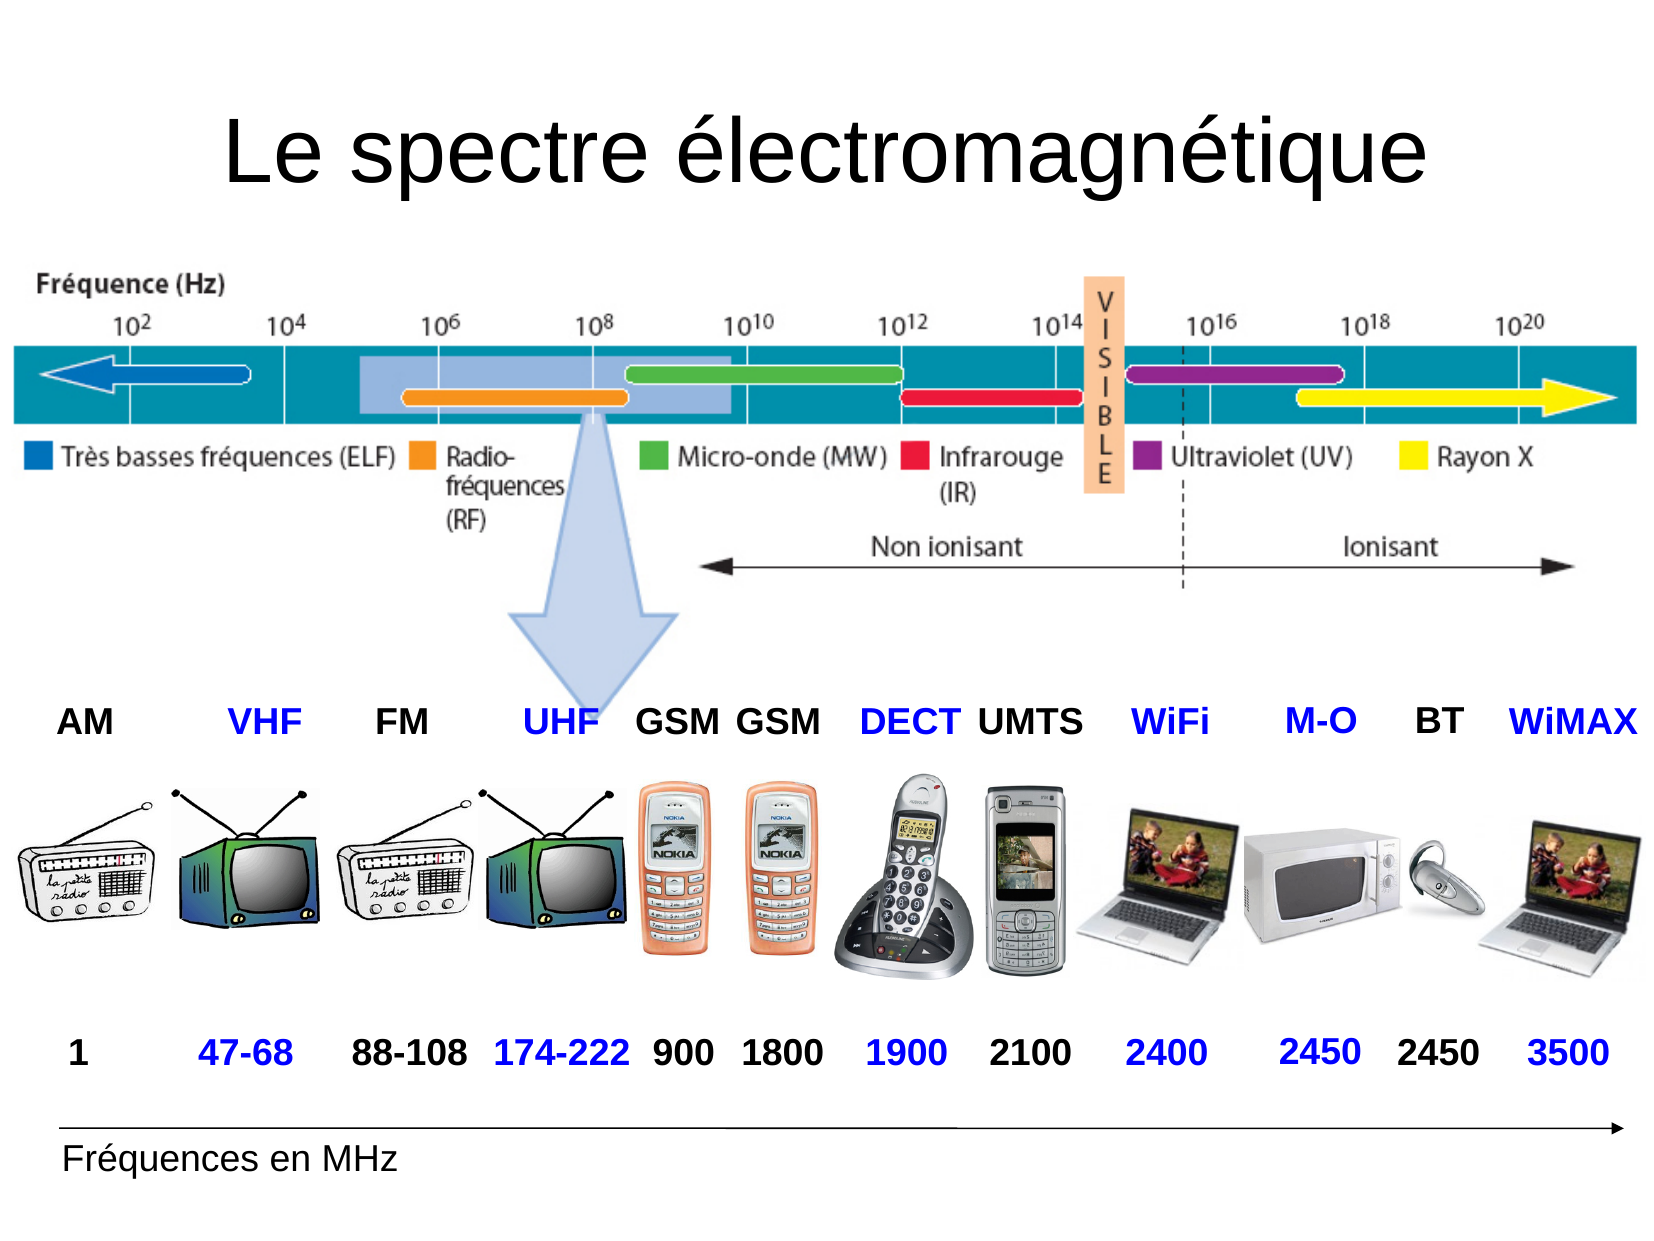

# Le spectre électromagnétique
M-O
BT
AM
VHF
FM
UHF
GSM
GSM
DECT
UMTS
WiFi
WiMAX
2450
1
47-68
88-108
174-222
900
1800
1900
2100
2400
2450
3500
Fréquences en MHz